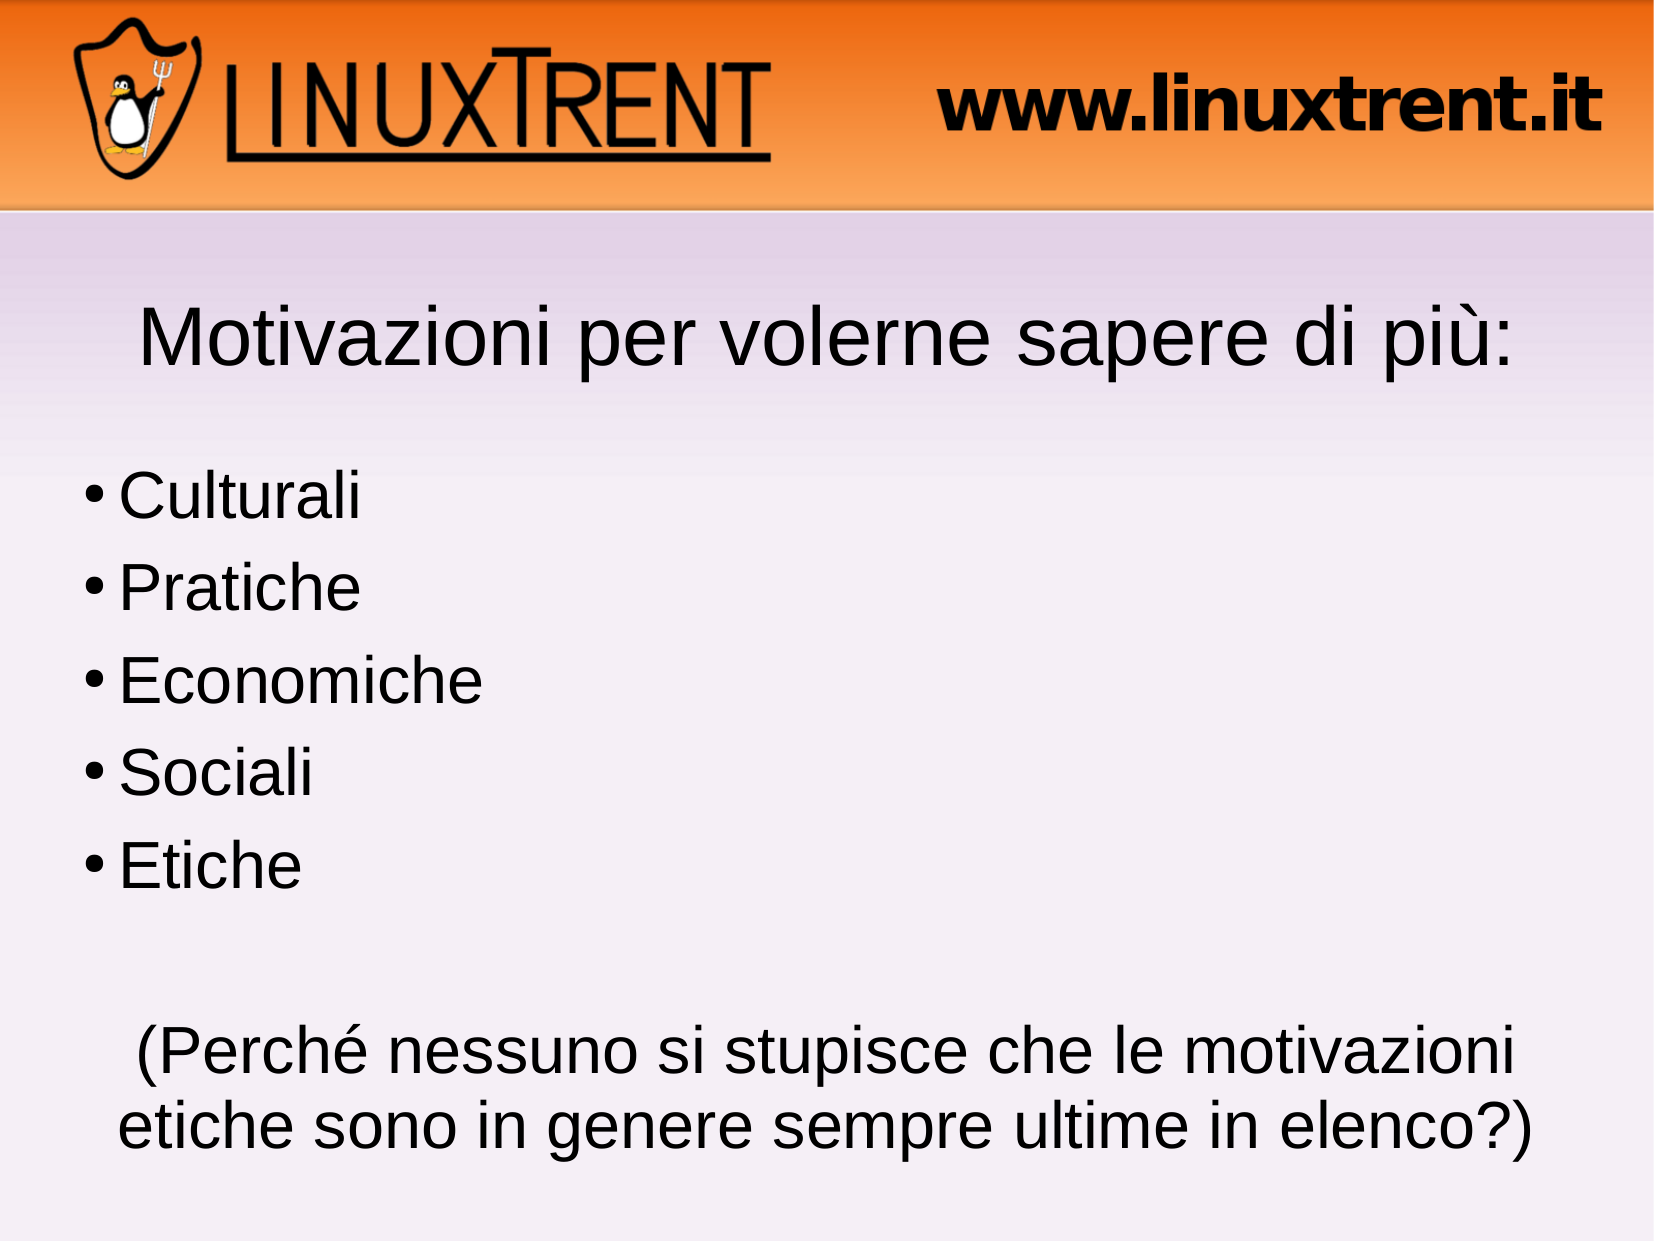

# Motivazioni per volerne sapere di più:
Culturali
Pratiche
Economiche
Sociali
Etiche
(Perché nessuno si stupisce che le motivazioni etiche sono in genere sempre ultime in elenco?)